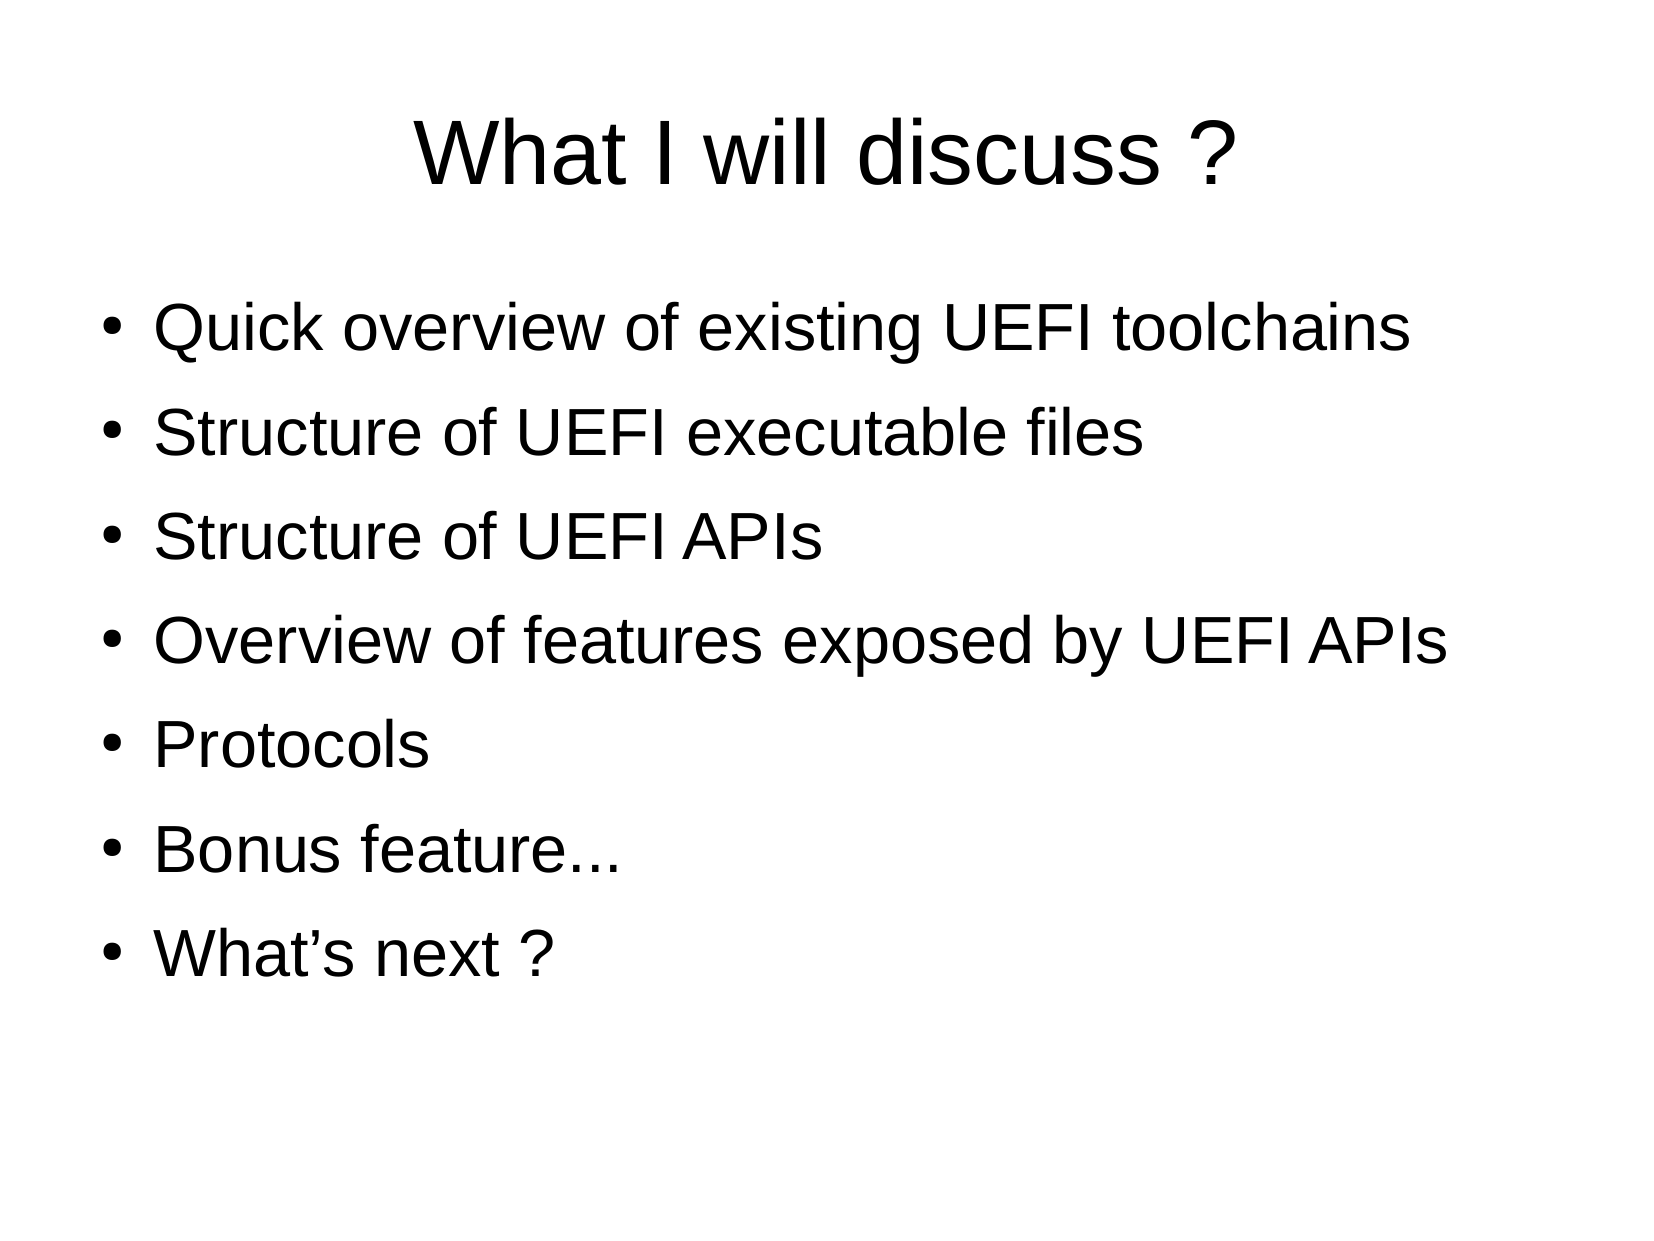

# What I will discuss ?
Quick overview of existing UEFI toolchains
Structure of UEFI executable files
Structure of UEFI APIs
Overview of features exposed by UEFI APIs
Protocols
Bonus feature...
What’s next ?